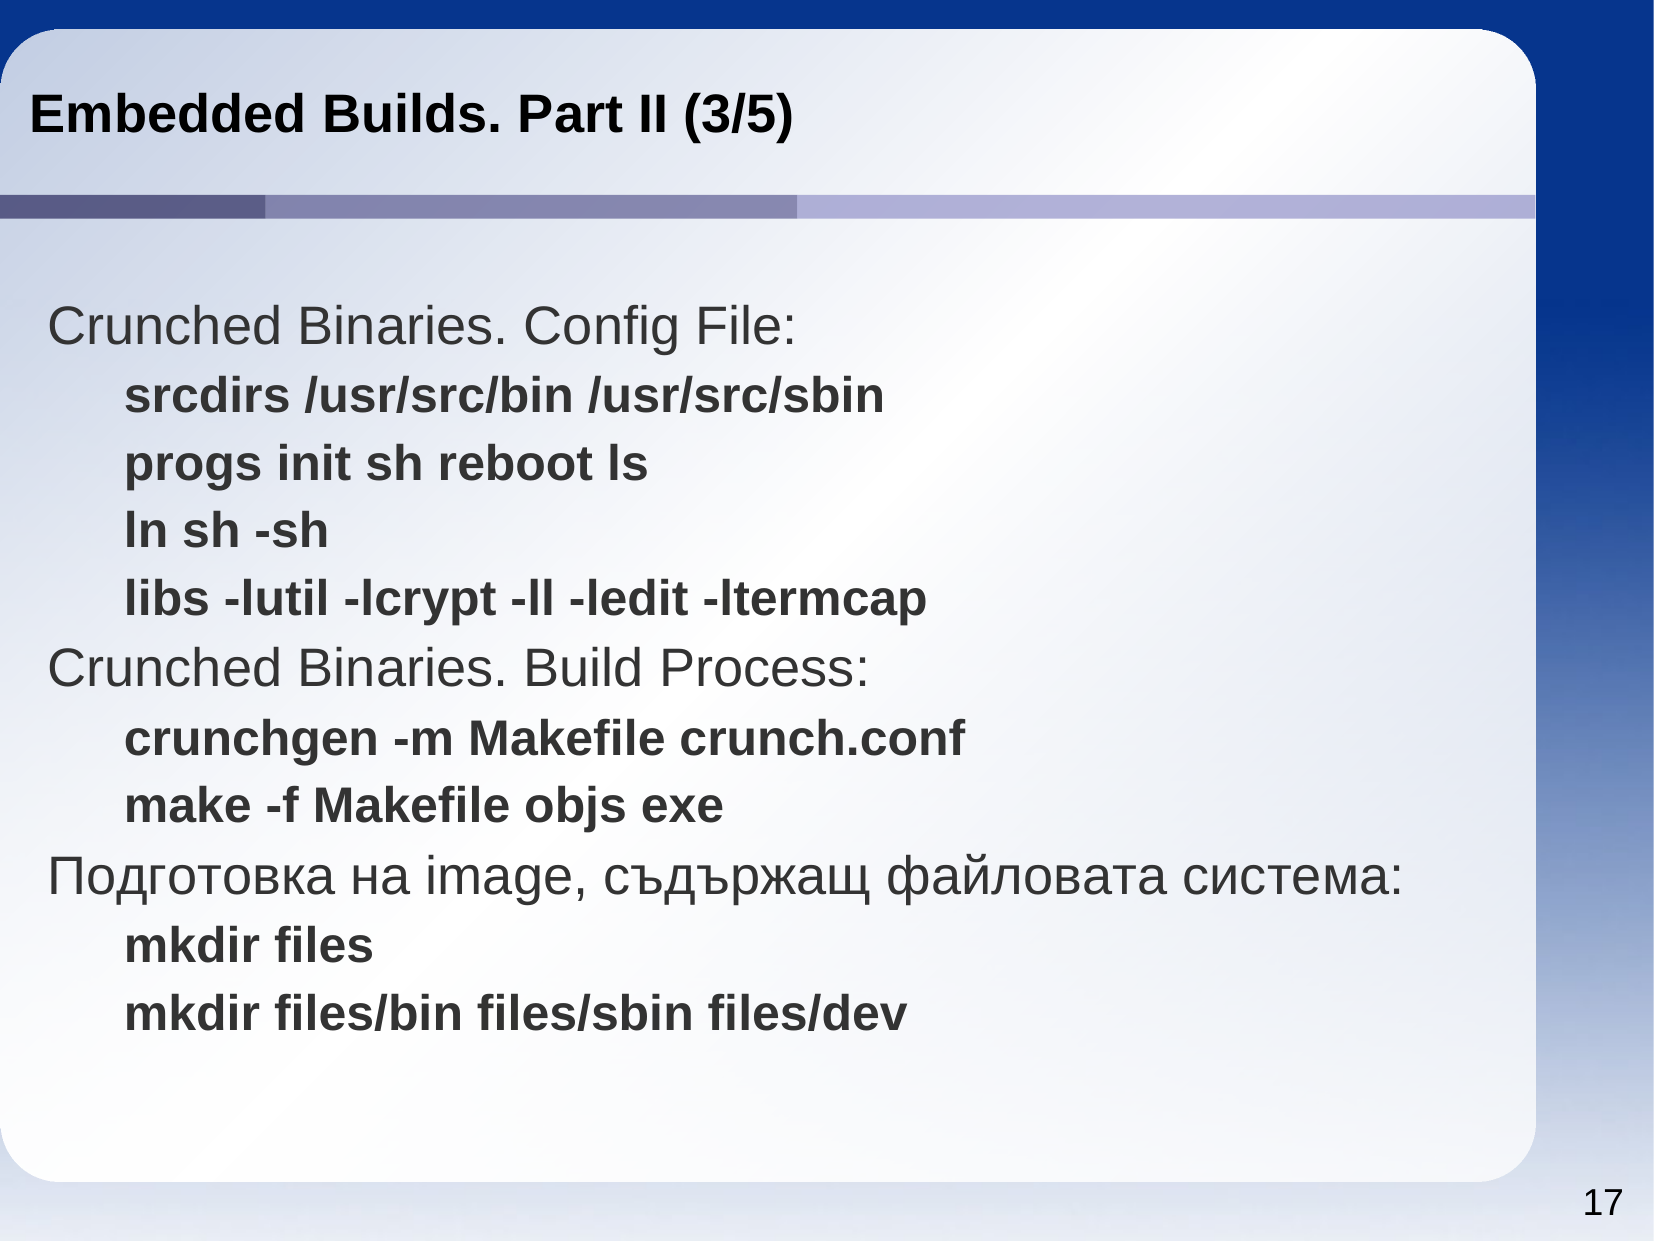

# Embedded Builds. Part II (3/5)
Crunched Binaries. Config File:
srcdirs /usr/src/bin /usr/src/sbin
progs init sh reboot ls
ln sh -sh
libs -lutil -lcrypt -ll -ledit -ltermcap
Crunched Binaries. Build Process:
crunchgen -m Makefile crunch.conf
make -f Makefile objs exe
Подготовка на image, съдържащ файловата система:
mkdir files
mkdir files/bin files/sbin files/dev
17